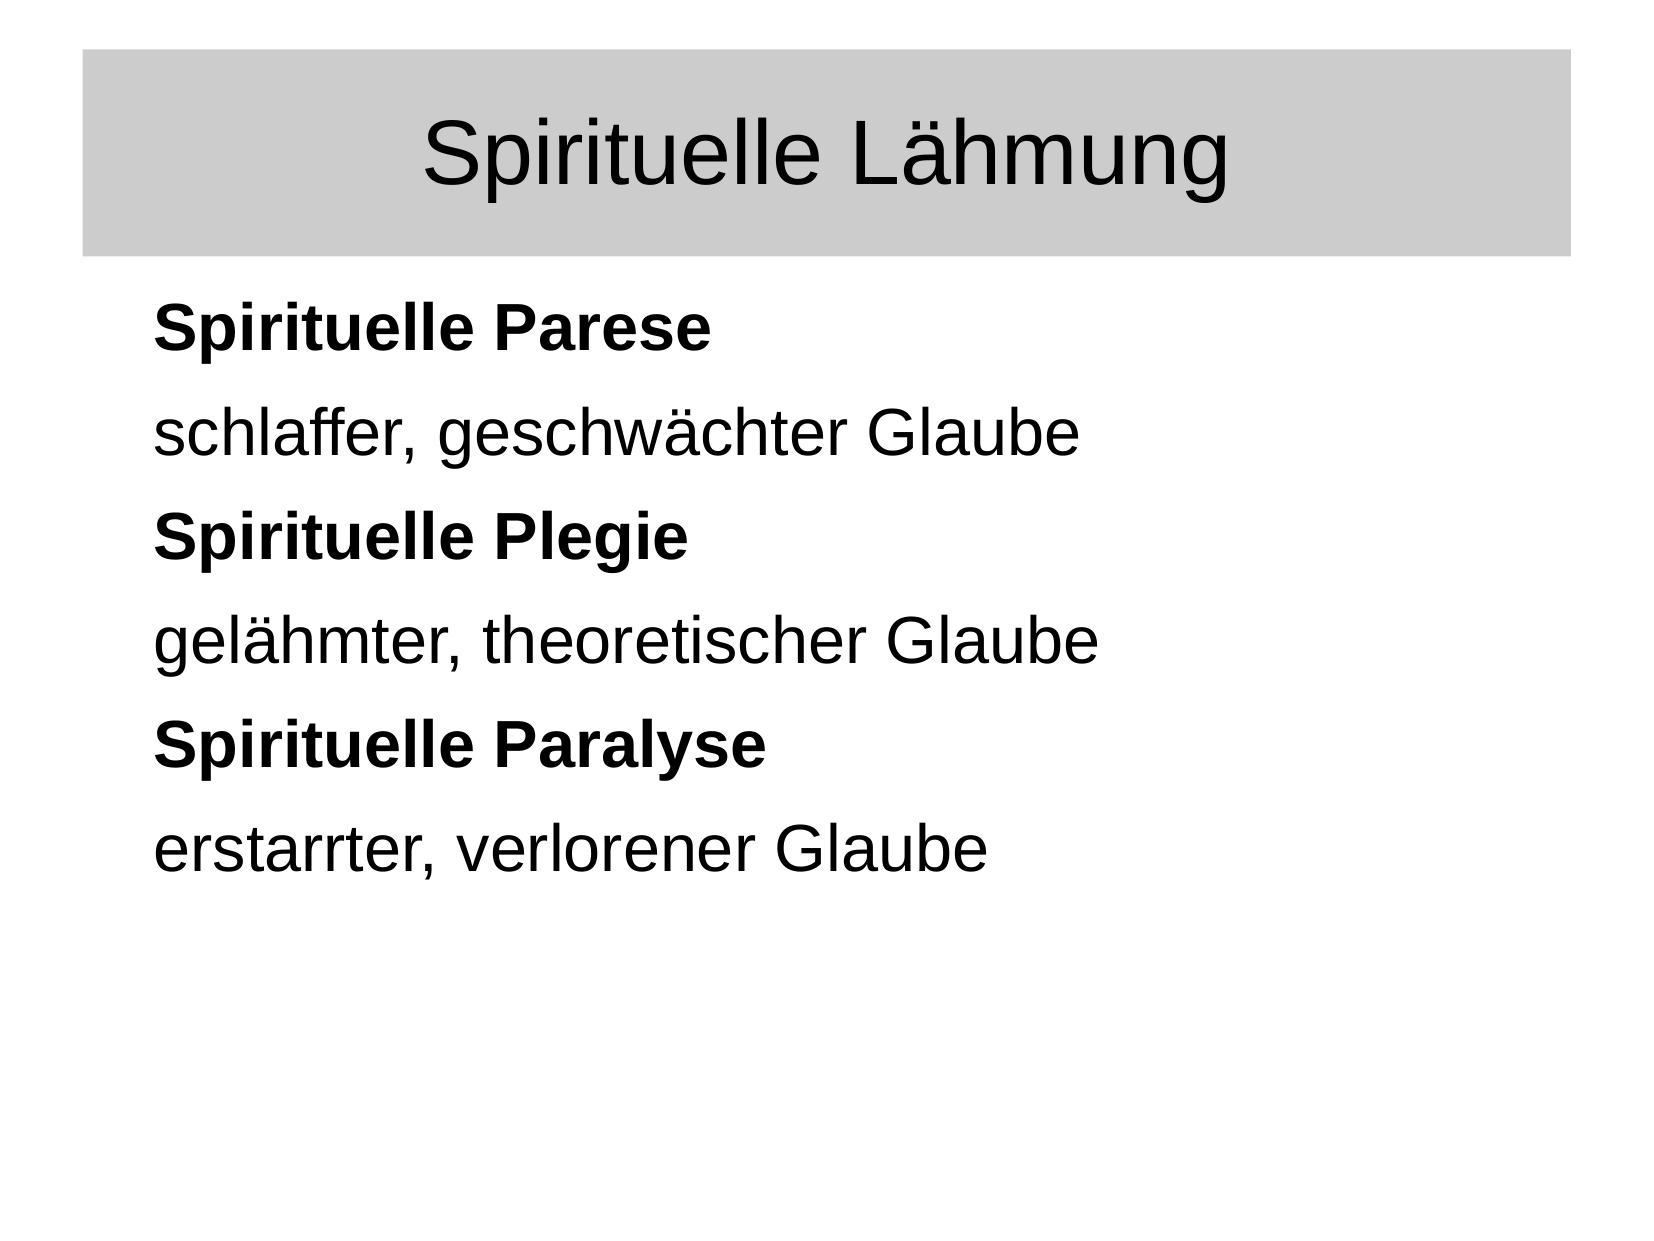

# Spirituelle Lähmung
Spirituelle Parese
schlaffer, geschwächter Glaube
Spirituelle Plegie
gelähmter, theoretischer Glaube
Spirituelle Paralyse
erstarrter, verlorener Glaube